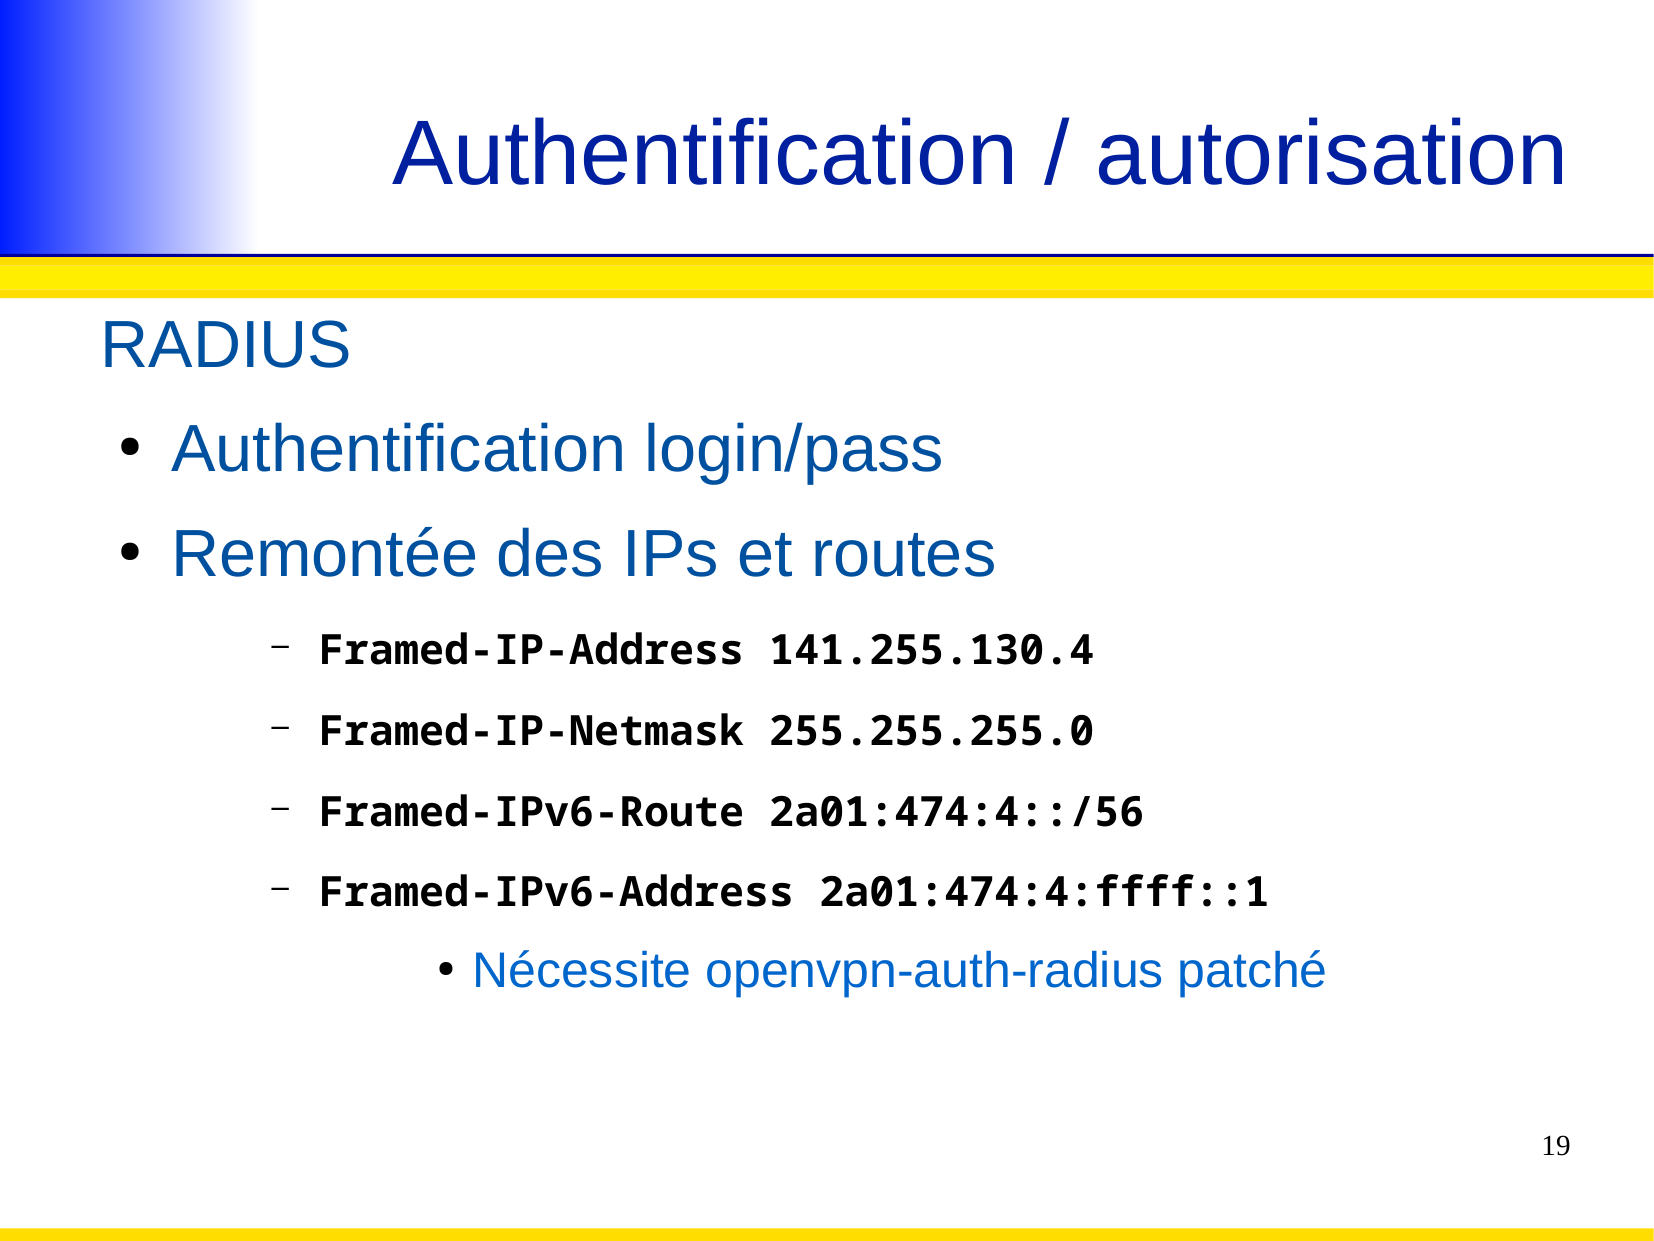

# Authentification / autorisation
RADIUS
Authentification login/pass
Remontée des IPs et routes
Framed-IP-Address 141.255.130.4
Framed-IP-Netmask 255.255.255.0
Framed-IPv6-Route 2a01:474:4::/56
Framed-IPv6-Address 2a01:474:4:ffff::1
Nécessite openvpn-auth-radius patché
19